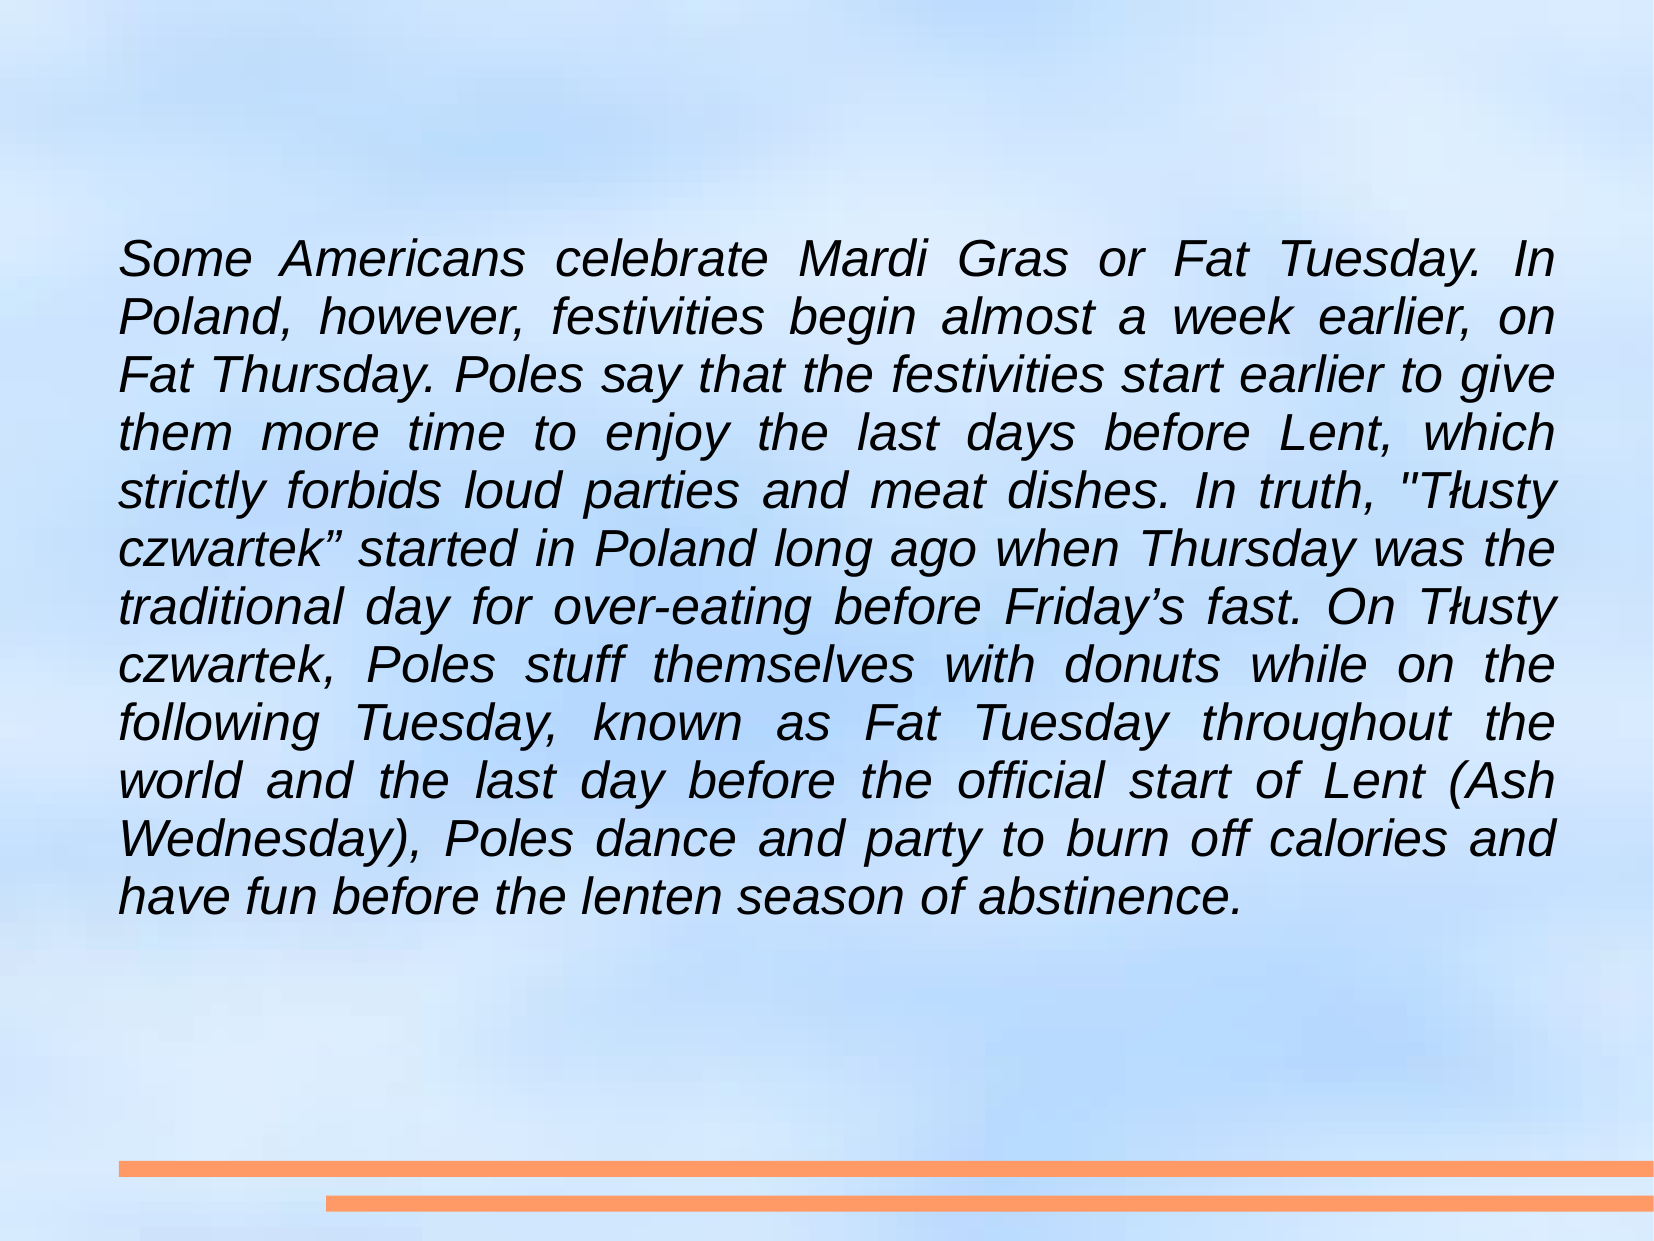

# Some Americans celebrate Mardi Gras or Fat Tuesday. In Poland, however, festivities begin almost a week earlier, on Fat Thursday. Poles say that the festivities start earlier to give them more time to enjoy the last days before Lent, which strictly forbids loud parties and meat dishes. In truth, "Tłusty czwartek” started in Poland long ago when Thursday was the traditional day for over-eating before Friday’s fast. On Tłusty czwartek, Poles stuff themselves with donuts while on the following Tuesday, known as Fat Tuesday throughout the world and the last day before the official start of Lent (Ash Wednesday), Poles dance and party to burn off calories and have fun before the lenten season of abstinence.